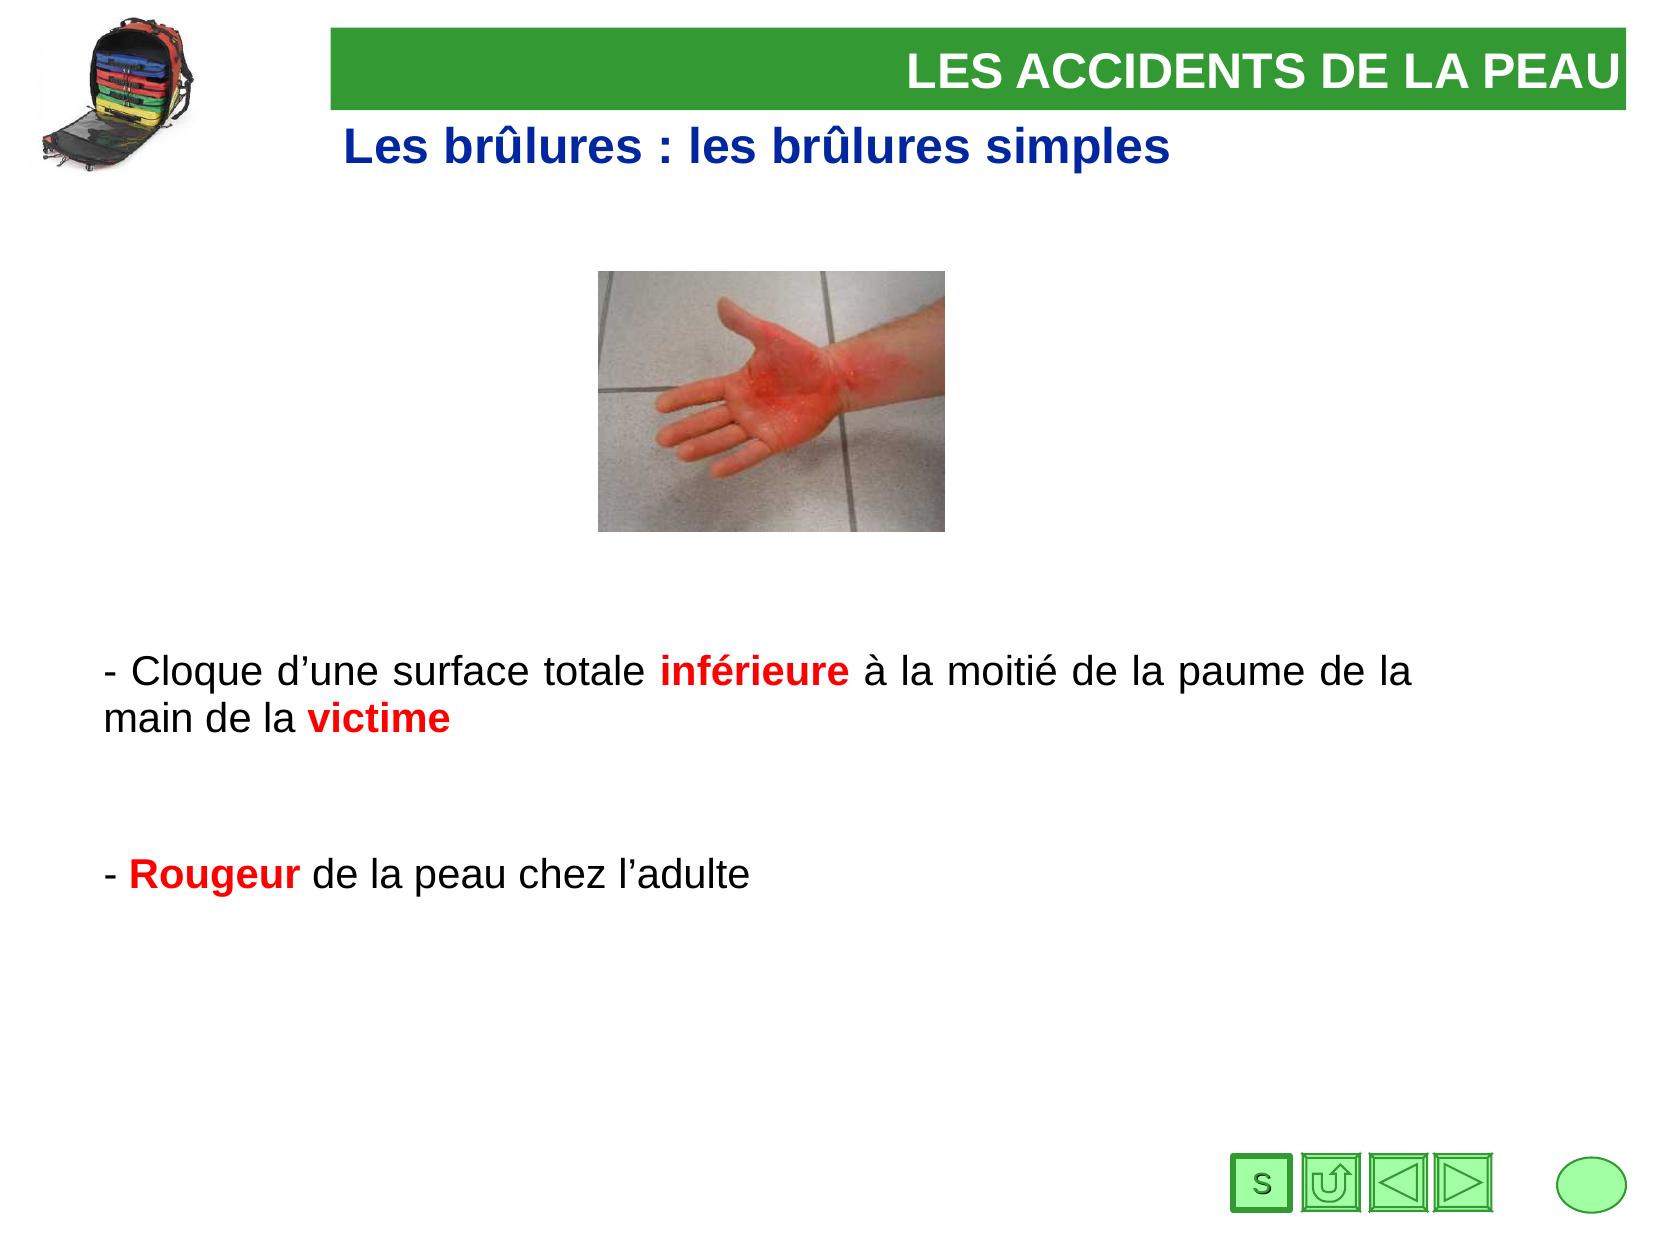

LES ACCIDENTS DE LA PEAU
# Les brûlures : les brûlures simples
- Cloque d’une surface totale inférieure à la moitié de la paume de la main de la victime
- Rougeur de la peau chez l’adulte